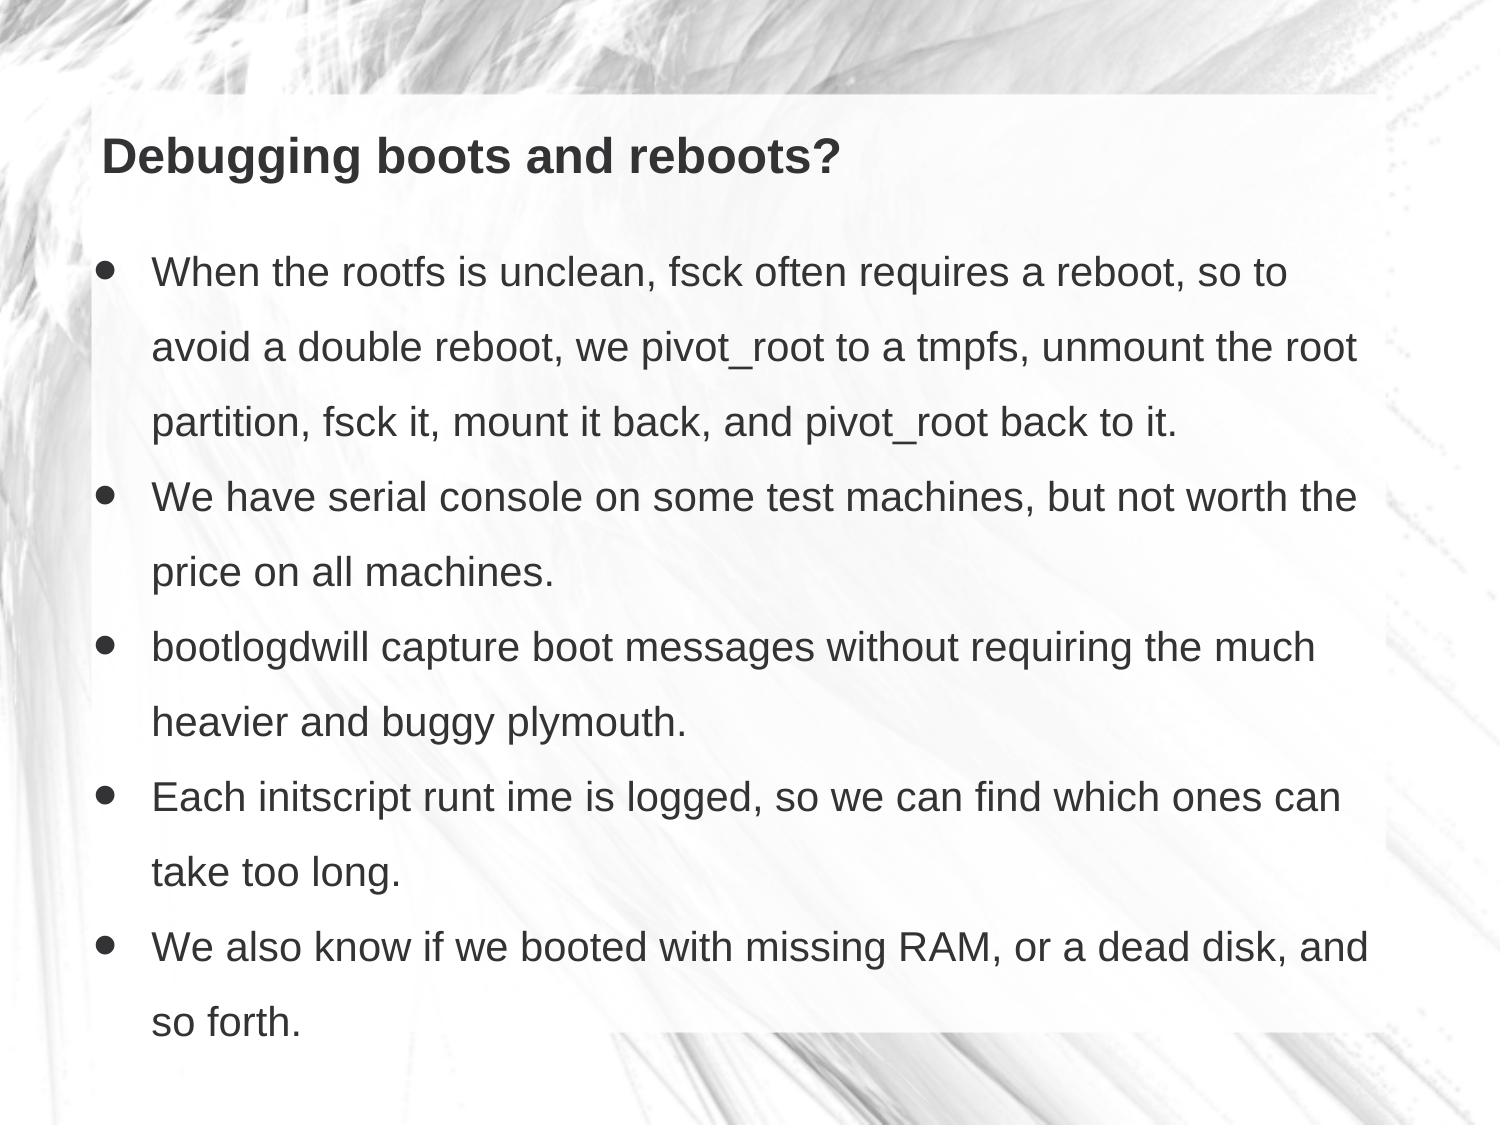

# Debugging boots and reboots?
When the rootfs is unclean, fsck often requires a reboot, so to avoid a double reboot, we pivot_root to a tmpfs, unmount the root partition, fsck it, mount it back, and pivot_root back to it.
We have serial console on some test machines, but not worth the price on all machines.
bootlogdwill capture boot messages without requiring the much heavier and buggy plymouth.
Each initscript runt ime is logged, so we can find which ones can take too long.
We also know if we booted with missing RAM, or a dead disk, and so forth.